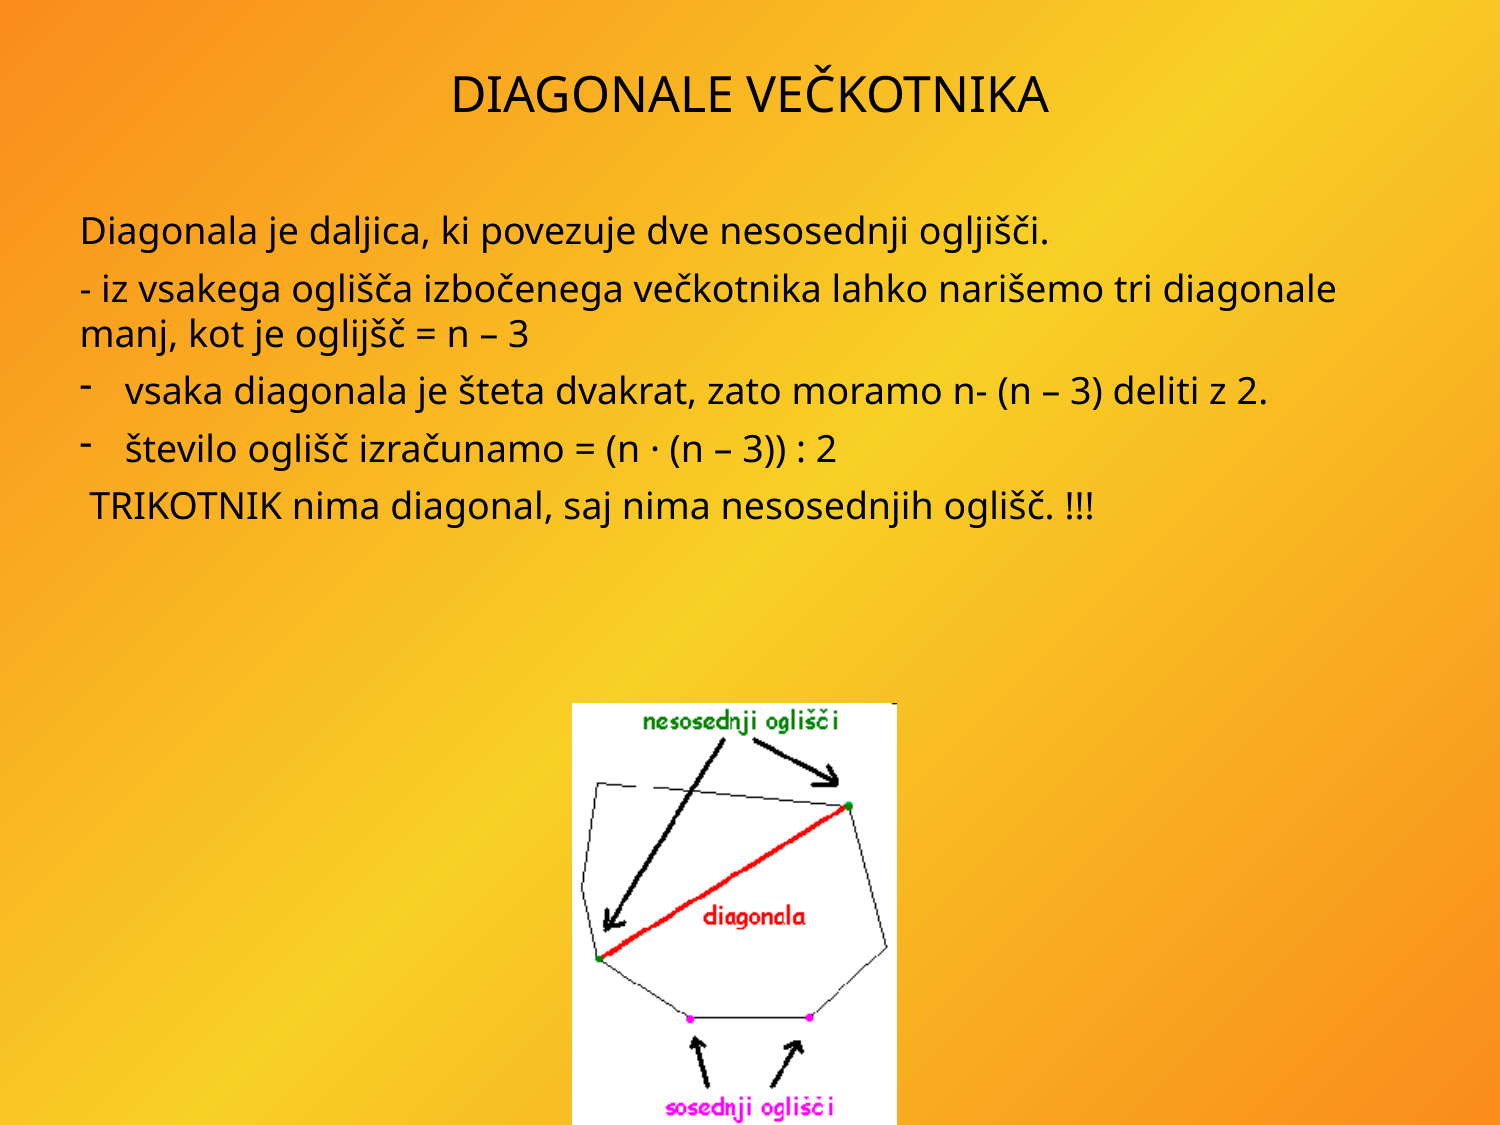

DIAGONALE VEČKOTNIKA
Diagonala je daljica, ki povezuje dve nesosednji ogljišči.
- iz vsakega oglišča izbočenega večkotnika lahko narišemo tri diagonale manj, kot je oglijšč = n – 3
 vsaka diagonala je šteta dvakrat, zato moramo n- (n – 3) deliti z 2.
 število oglišč izračunamo = (n · (n – 3)) : 2
 TRIKOTNIK nima diagonal, saj nima nesosednjih oglišč. !!!